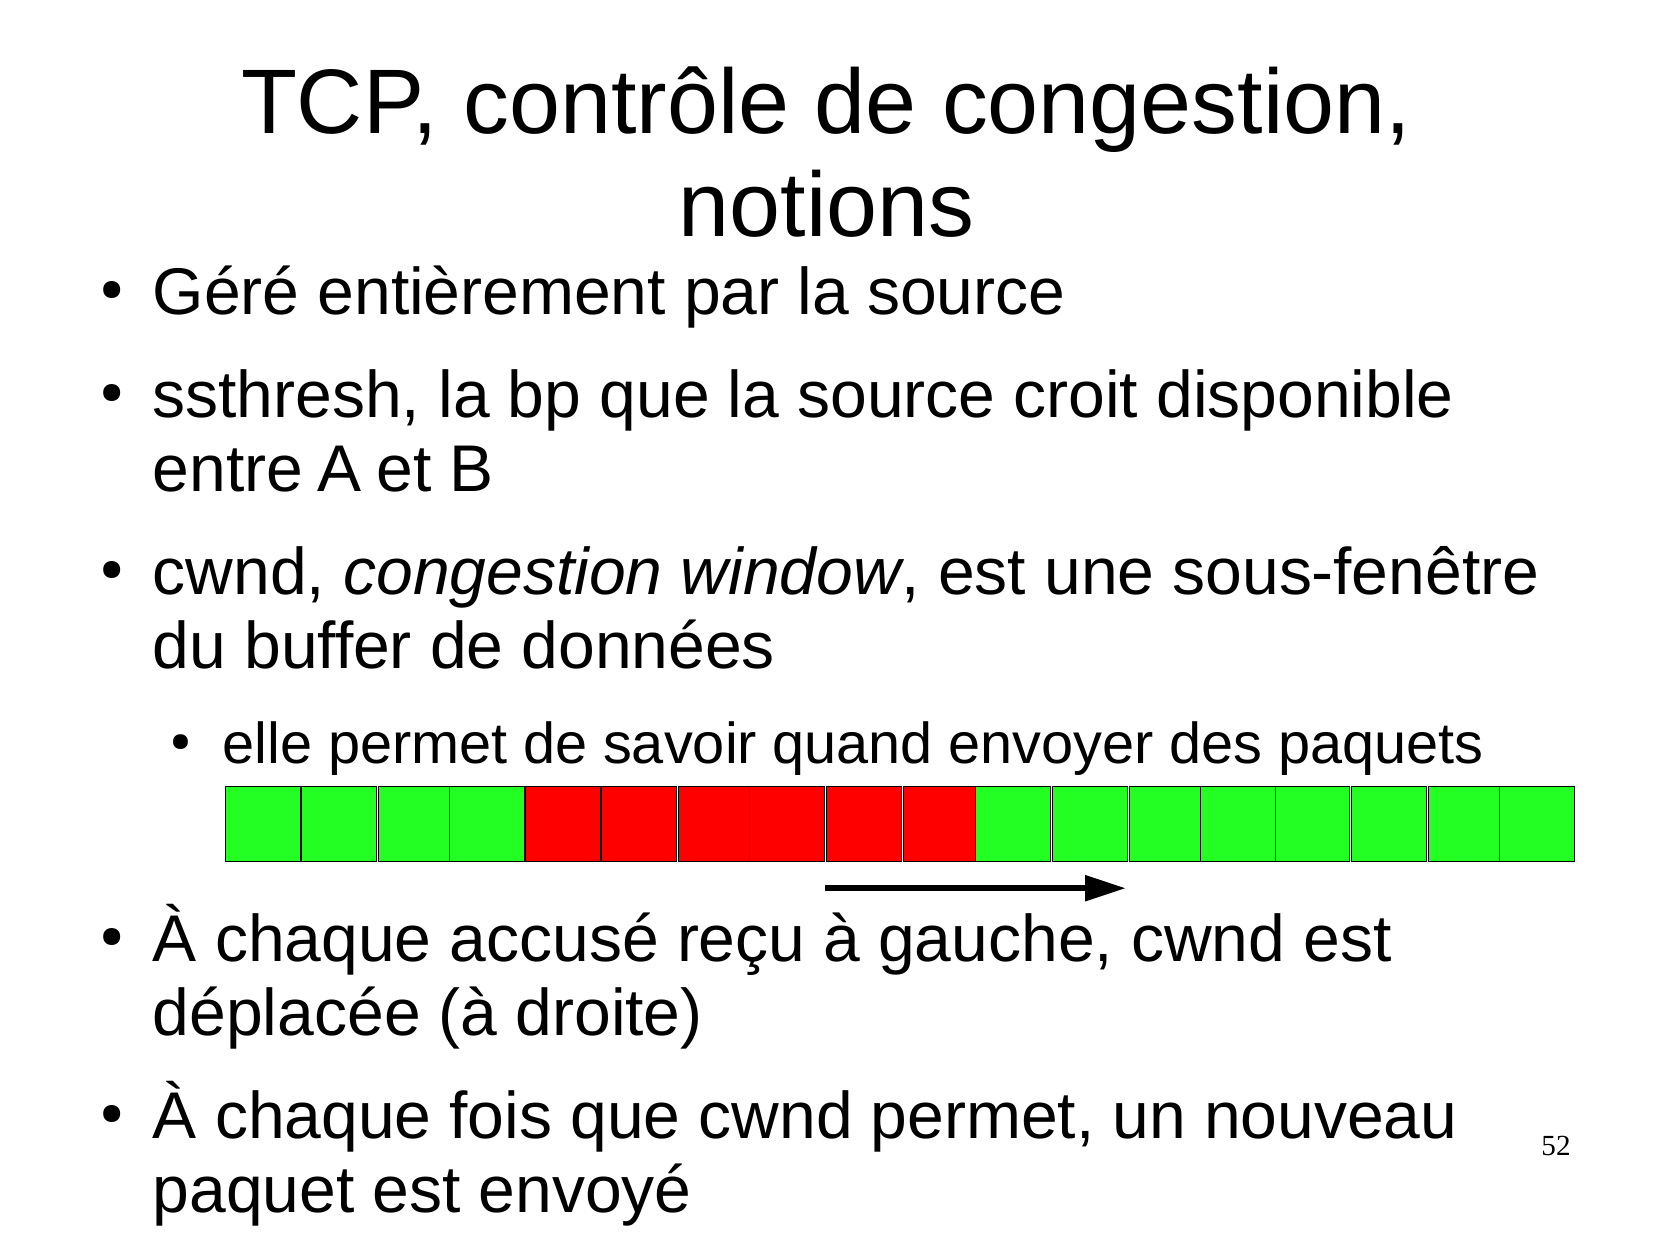

# TCP, contrôle de congestion, notions
Géré entièrement par la source
ssthresh, la bp que la source croit disponible entre A et B
cwnd, congestion window, est une sous-fenêtre du buffer de données
elle permet de savoir quand envoyer des paquets
À chaque accusé reçu à gauche, cwnd est déplacée (à droite)
À chaque fois que cwnd permet, un nouveau paquet est envoyé
52